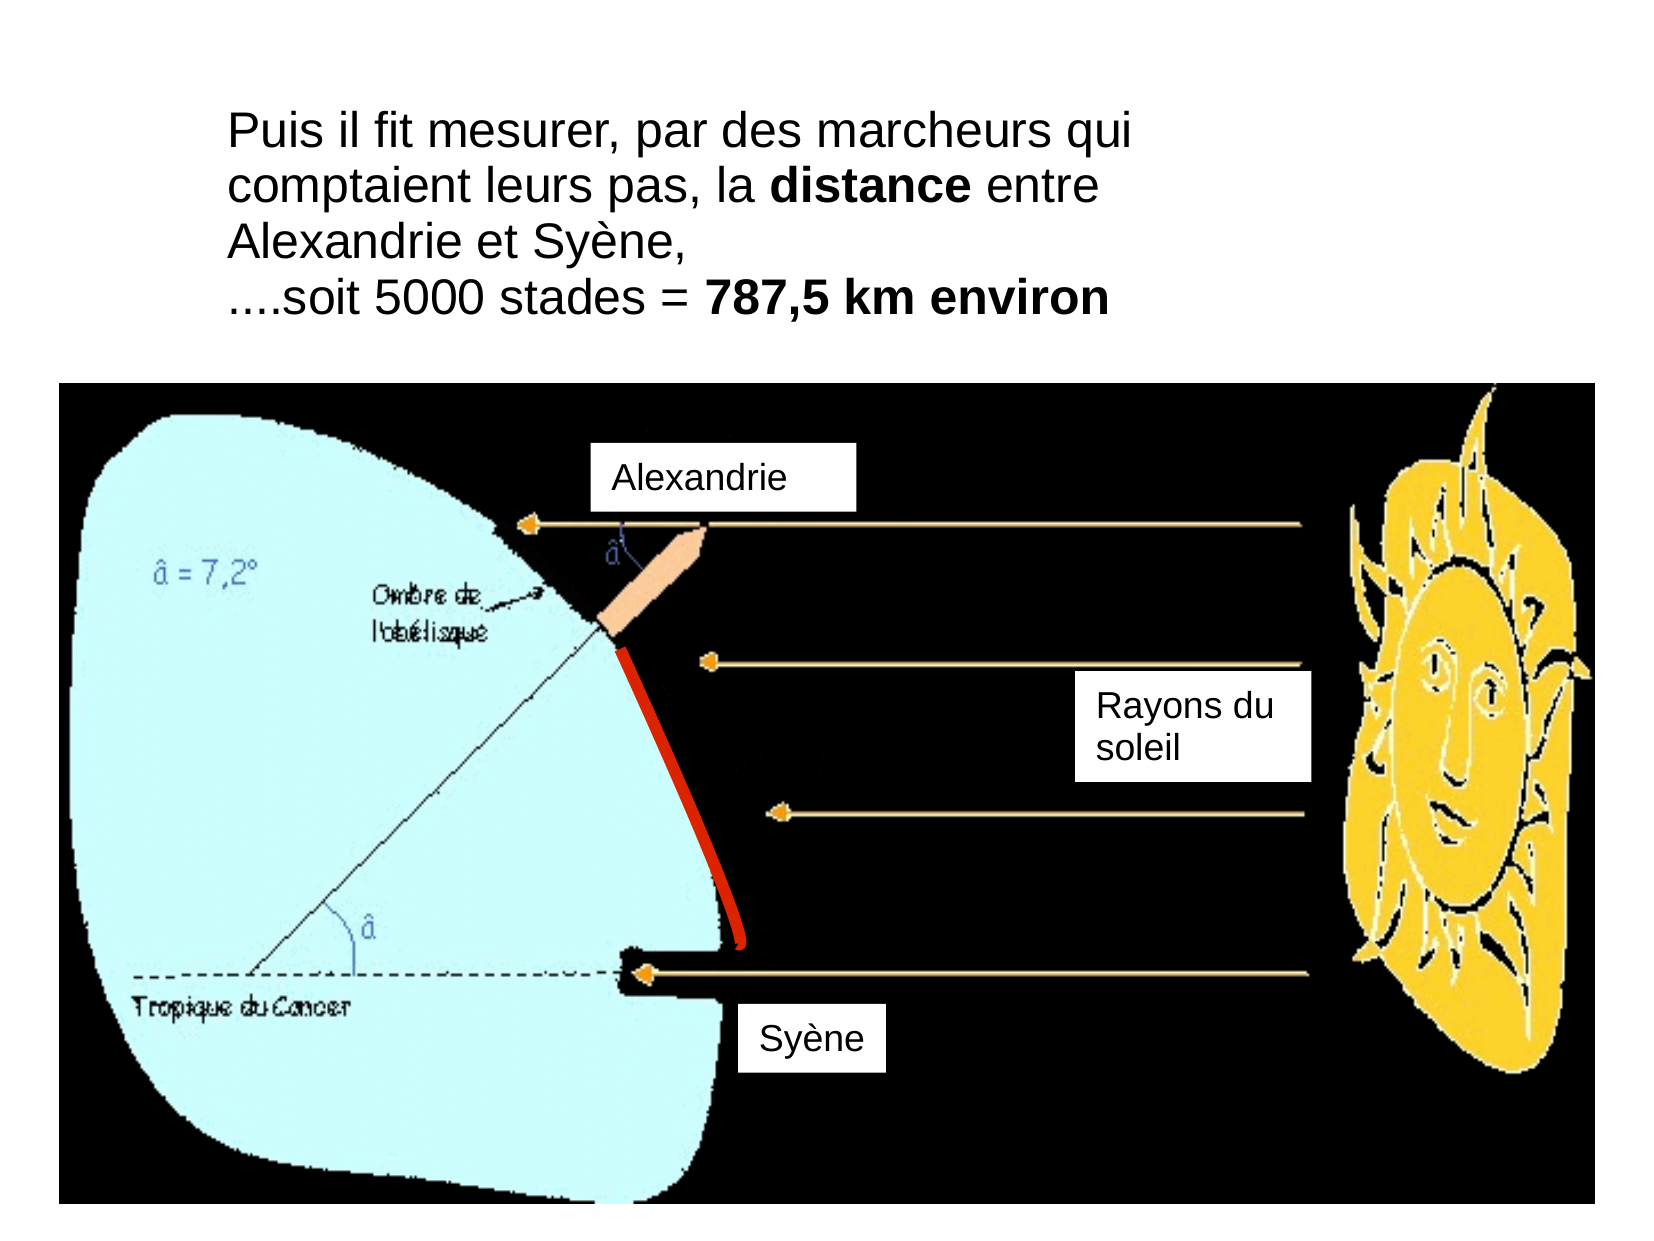

Puis il fit mesurer, par des marcheurs qui comptaient leurs pas, la distance entre Alexandrie et Syène,
....soit 5000 stades = 787,5 km environ
Alexandrie
Rayons du soleil
Syène